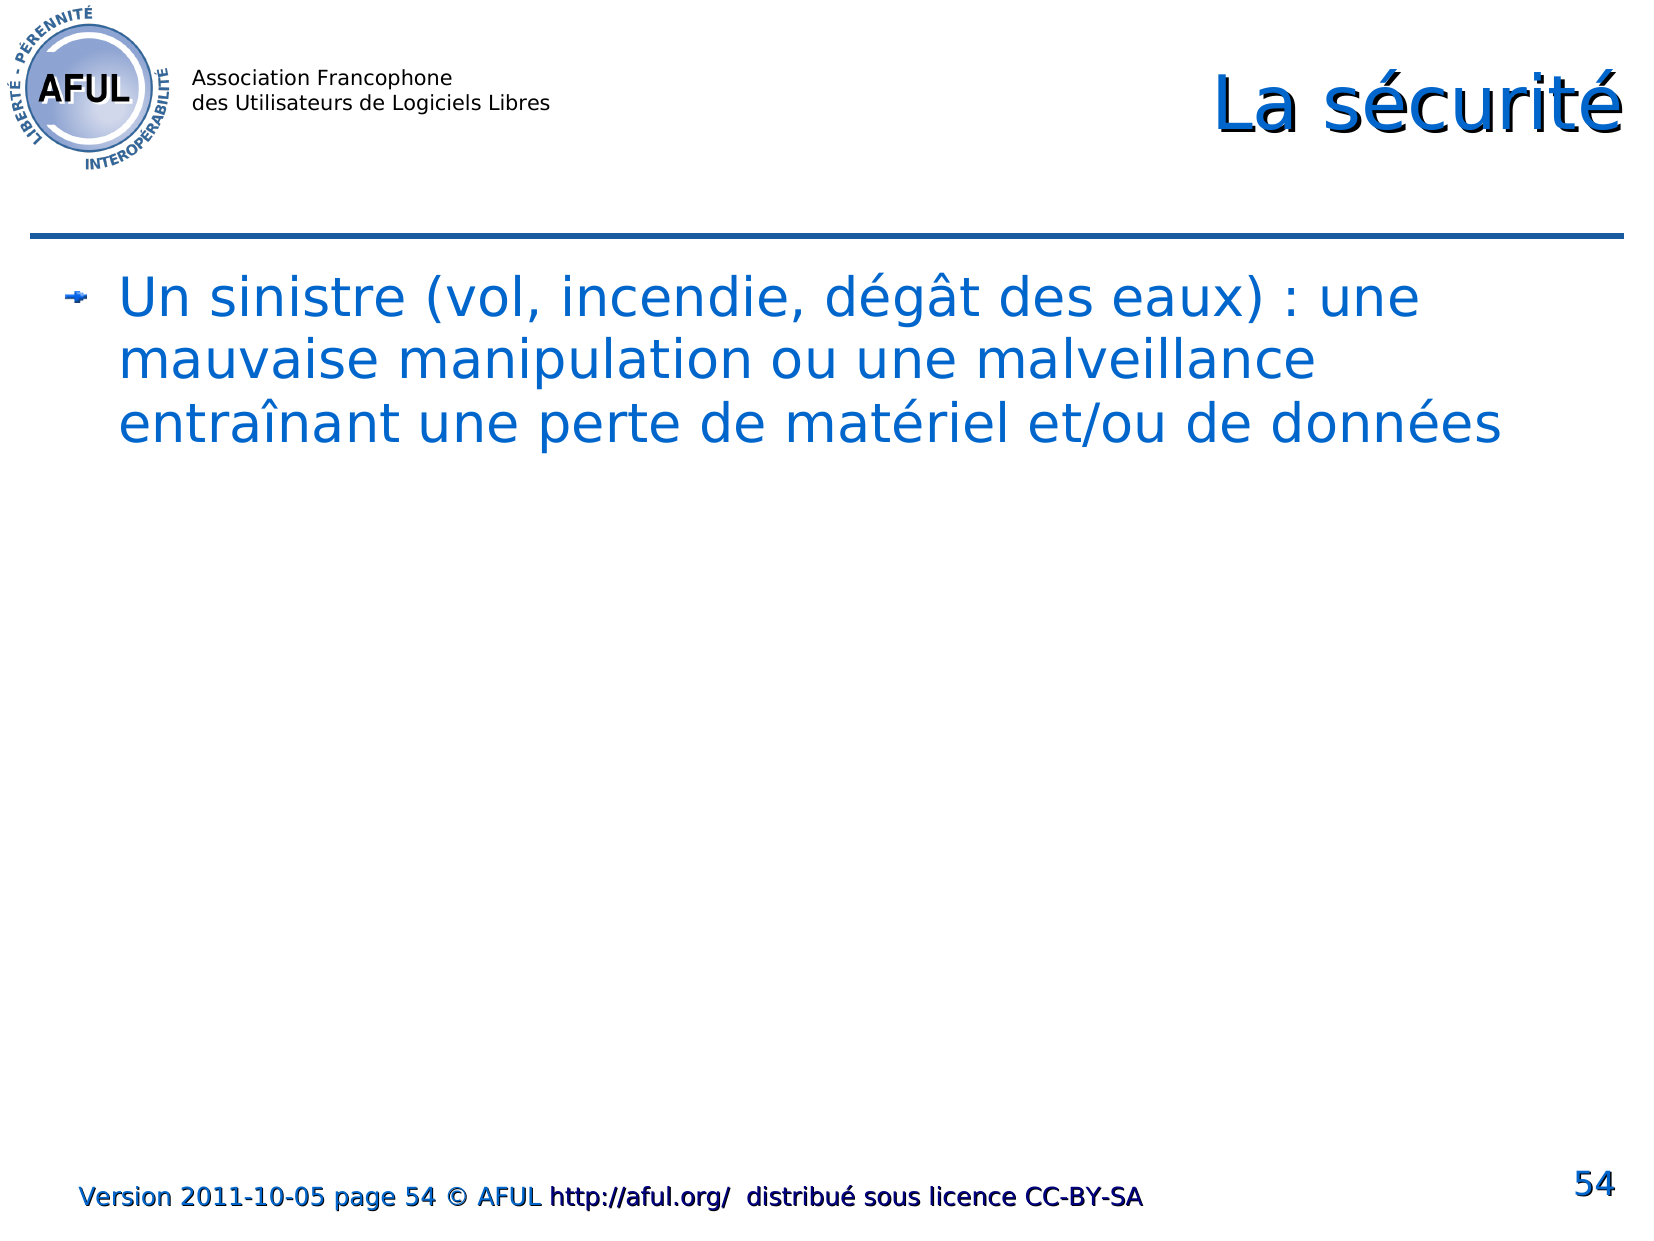

# La sécurité
Un sinistre (vol, incendie, dégât des eaux) : une mauvaise manipulation ou une malveillance entraînant une perte de matériel et/ou de données